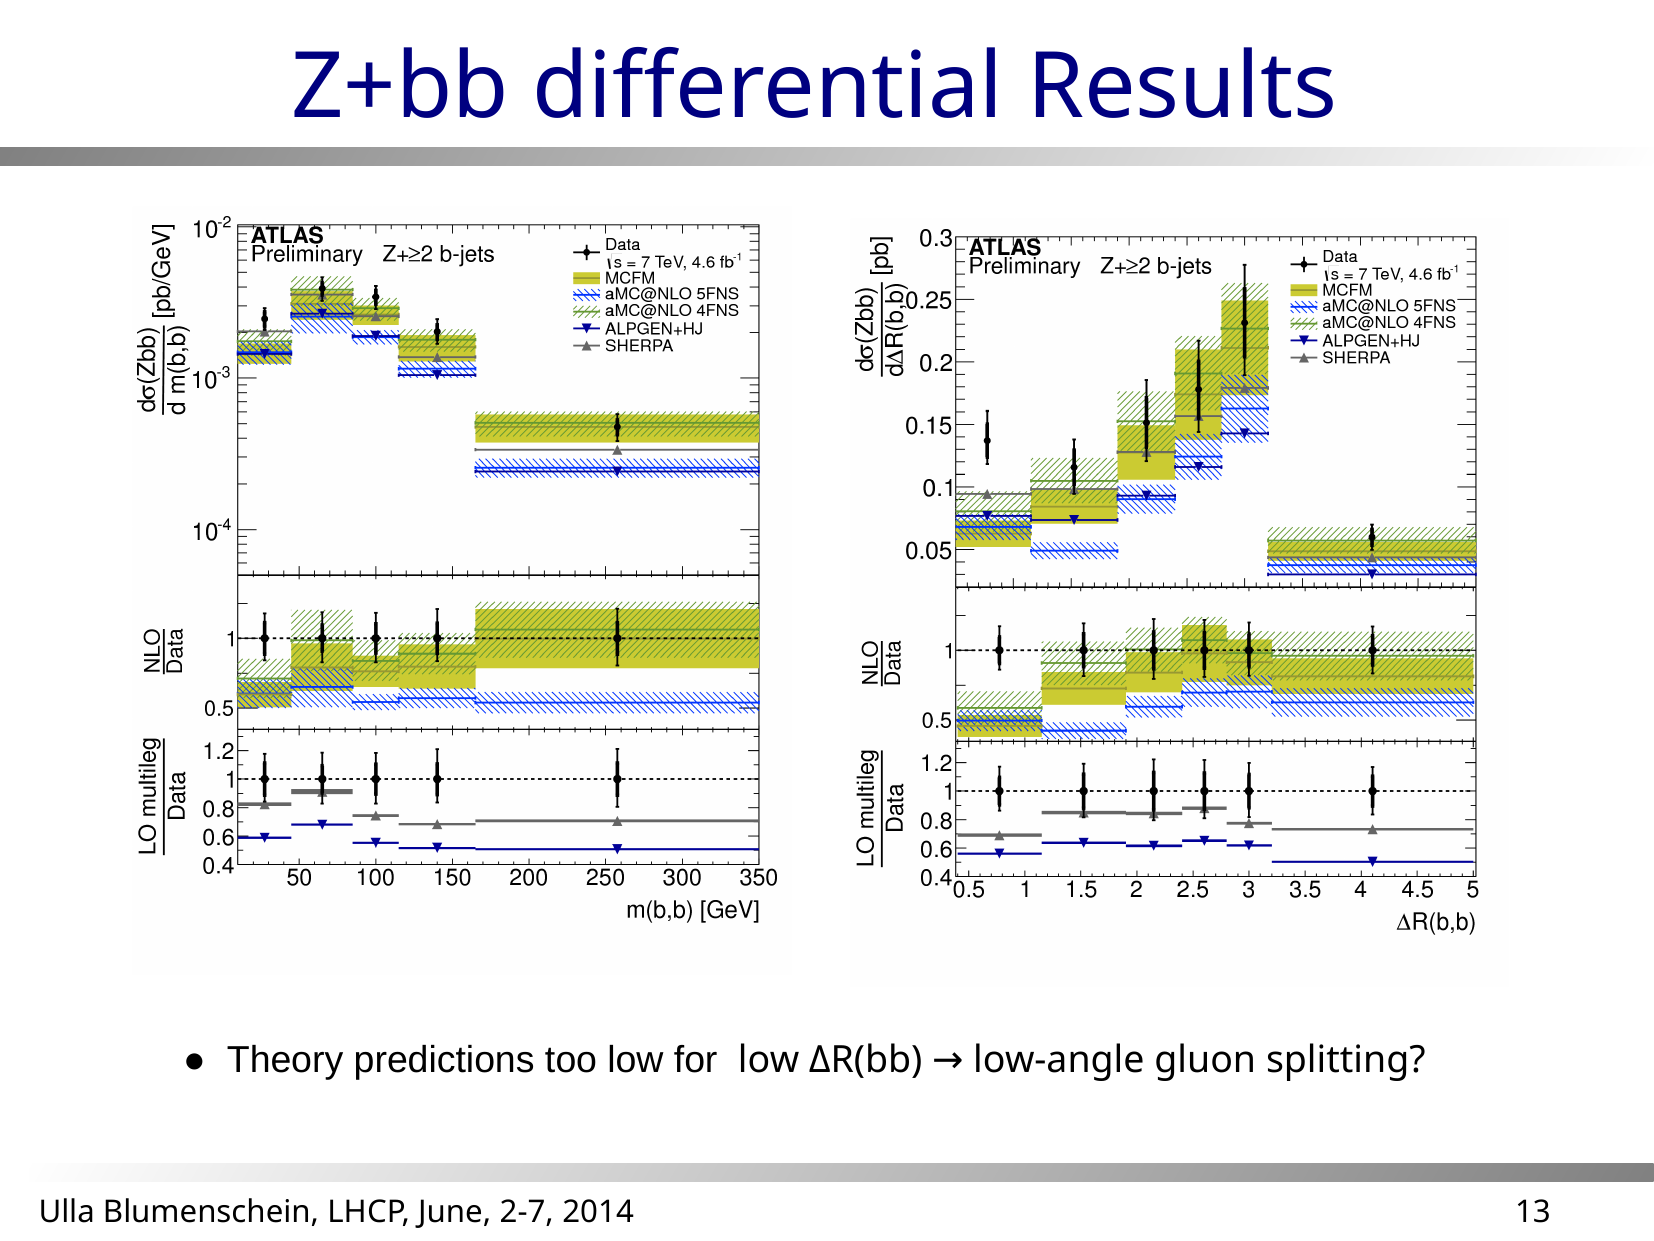

# Z+bb differential Results
	● Theory predictions too low for low ΔR(bb) → low-angle gluon splitting?
Ulla Blumenschein, LHCP, June, 2-7, 2014 13